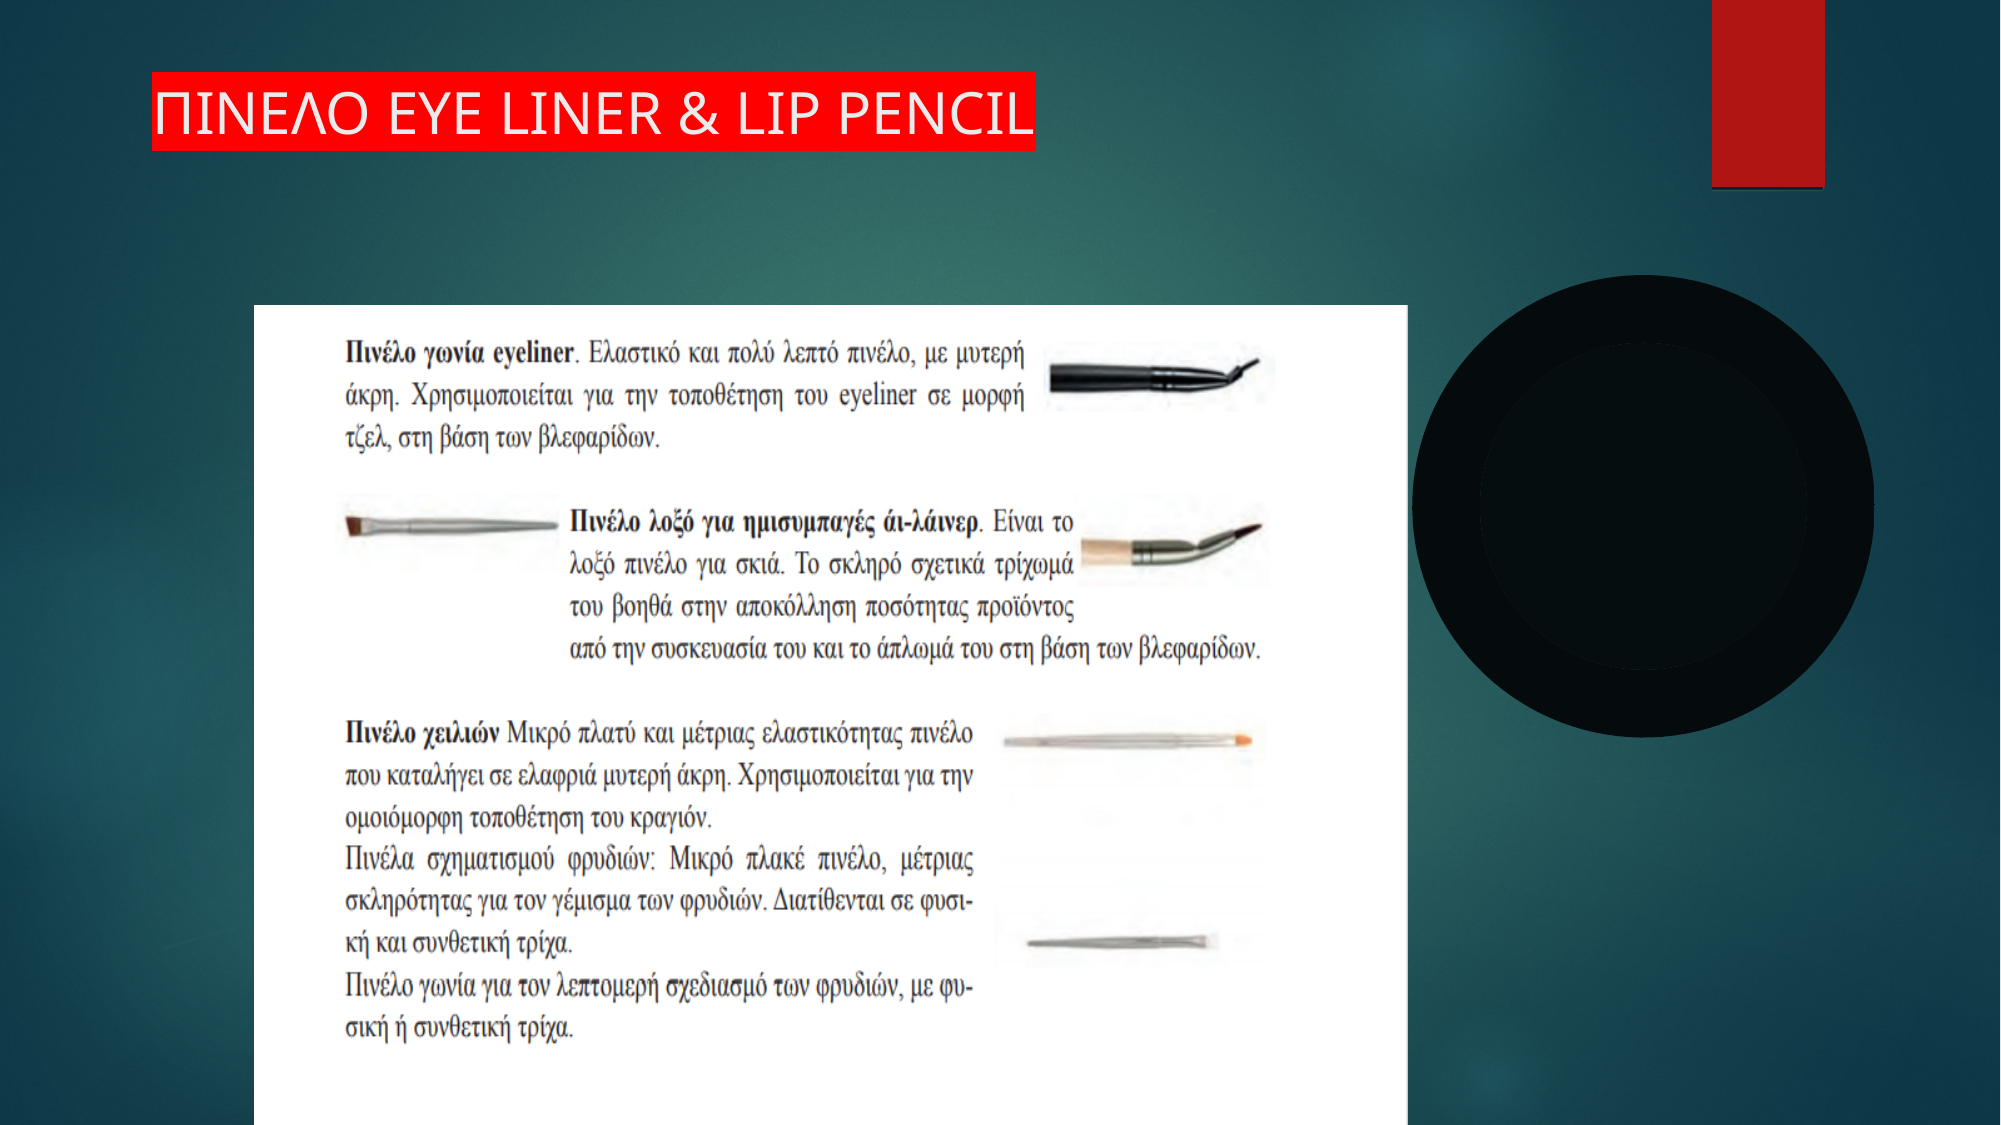

# ΠΙΝΕΛΟ EYE LINER & LIP PENCIL